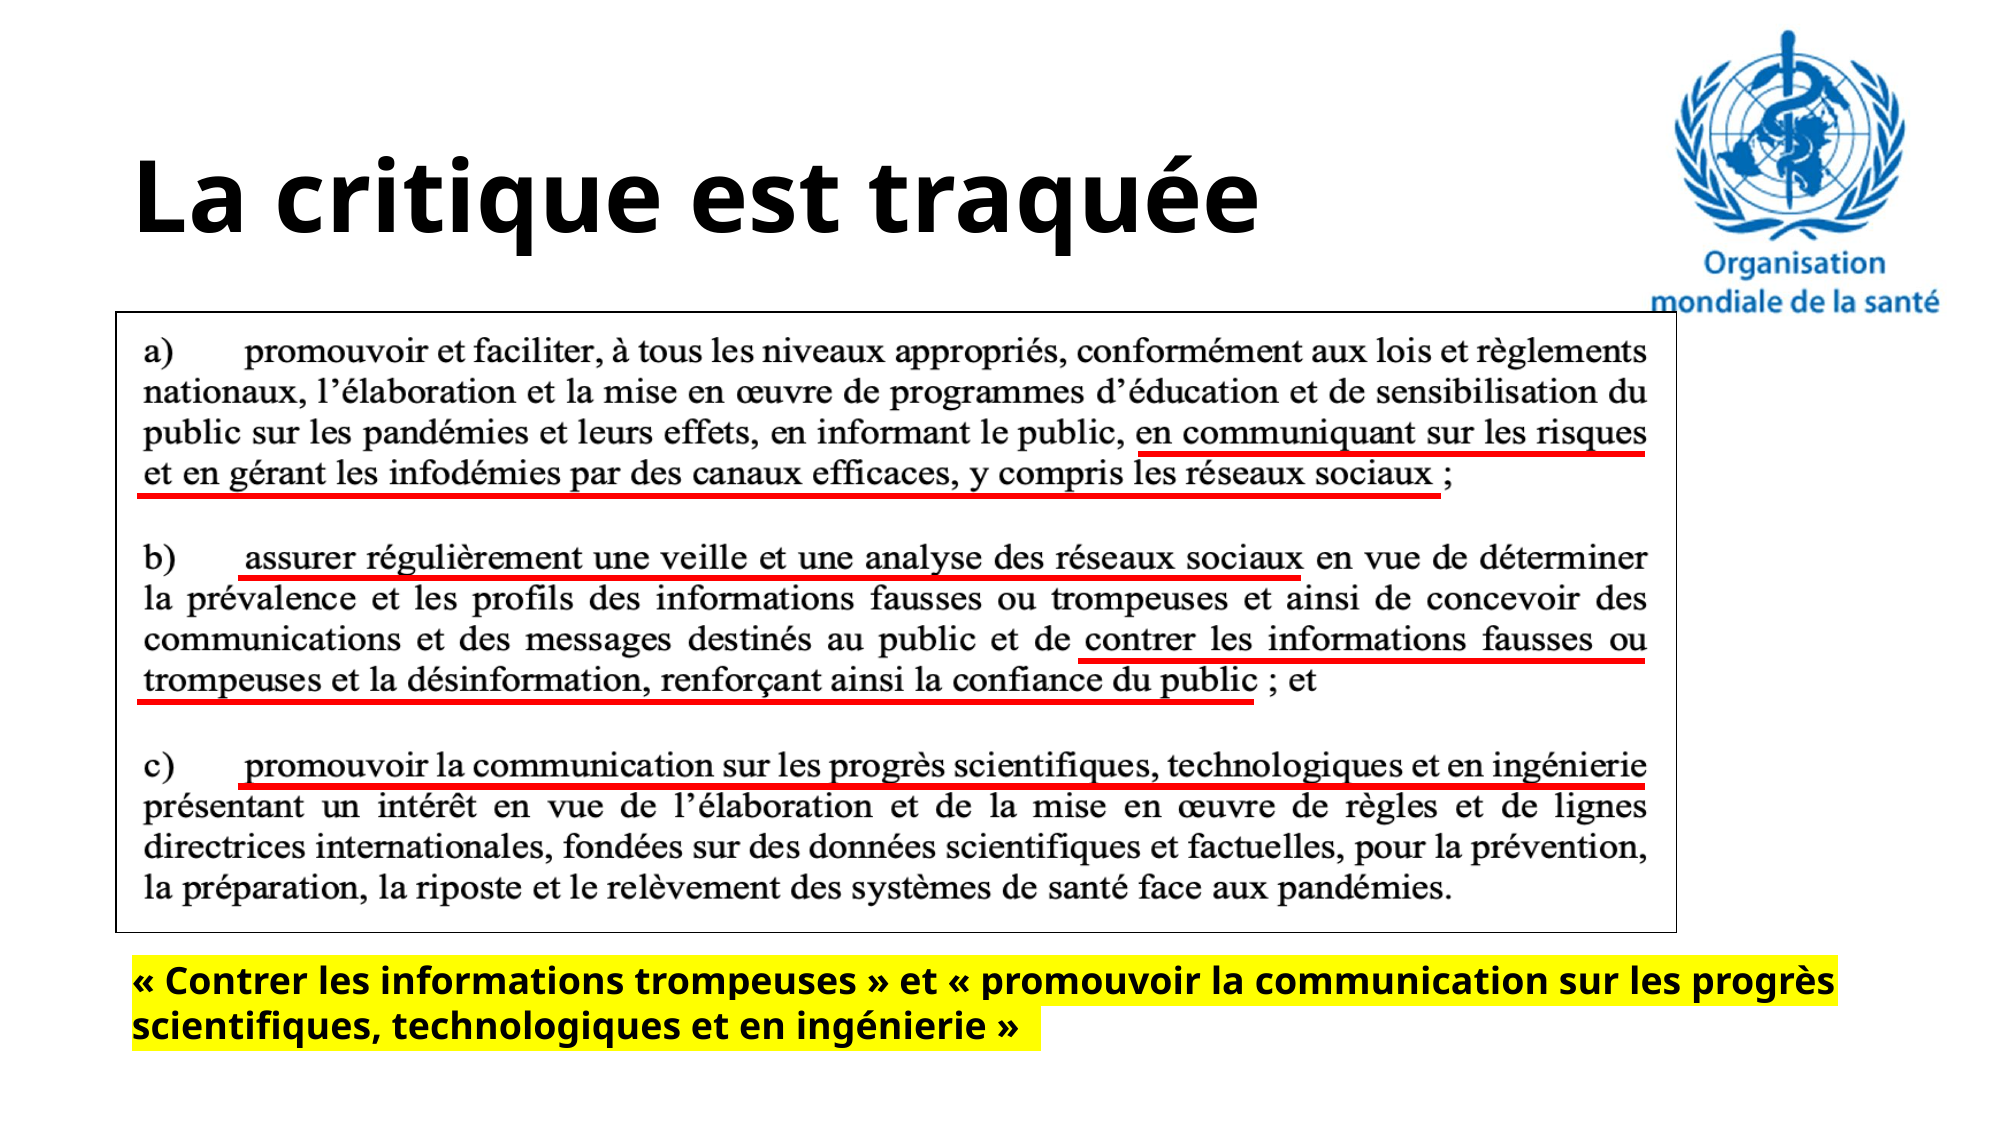

# La critique est traquée
« Contrer les informations trompeuses » et « promouvoir la communication sur les progrès scientifiques, technologiques et en ingénierie »